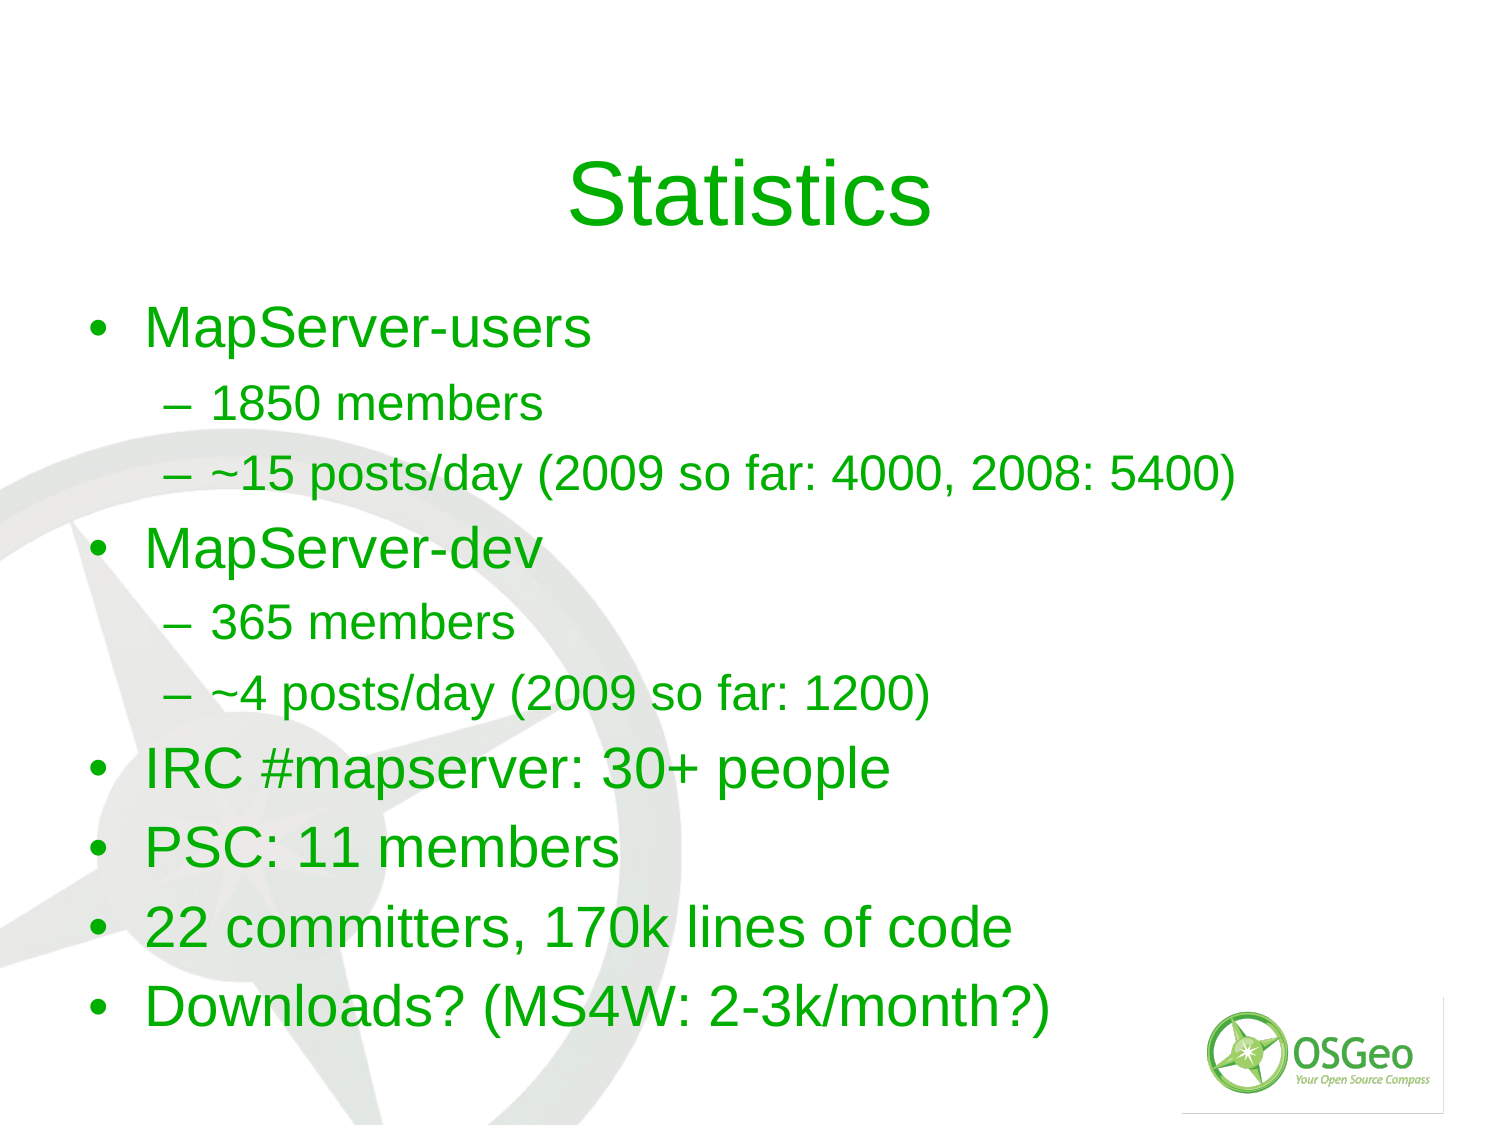

# Statistics
MapServer-users
1850 members
~15 posts/day (2009 so far: 4000, 2008: 5400)
MapServer-dev
365 members
~4 posts/day (2009 so far: 1200)
IRC #mapserver: 30+ people
PSC: 11 members
22 committers, 170k lines of code
Downloads? (MS4W: 2-3k/month?)